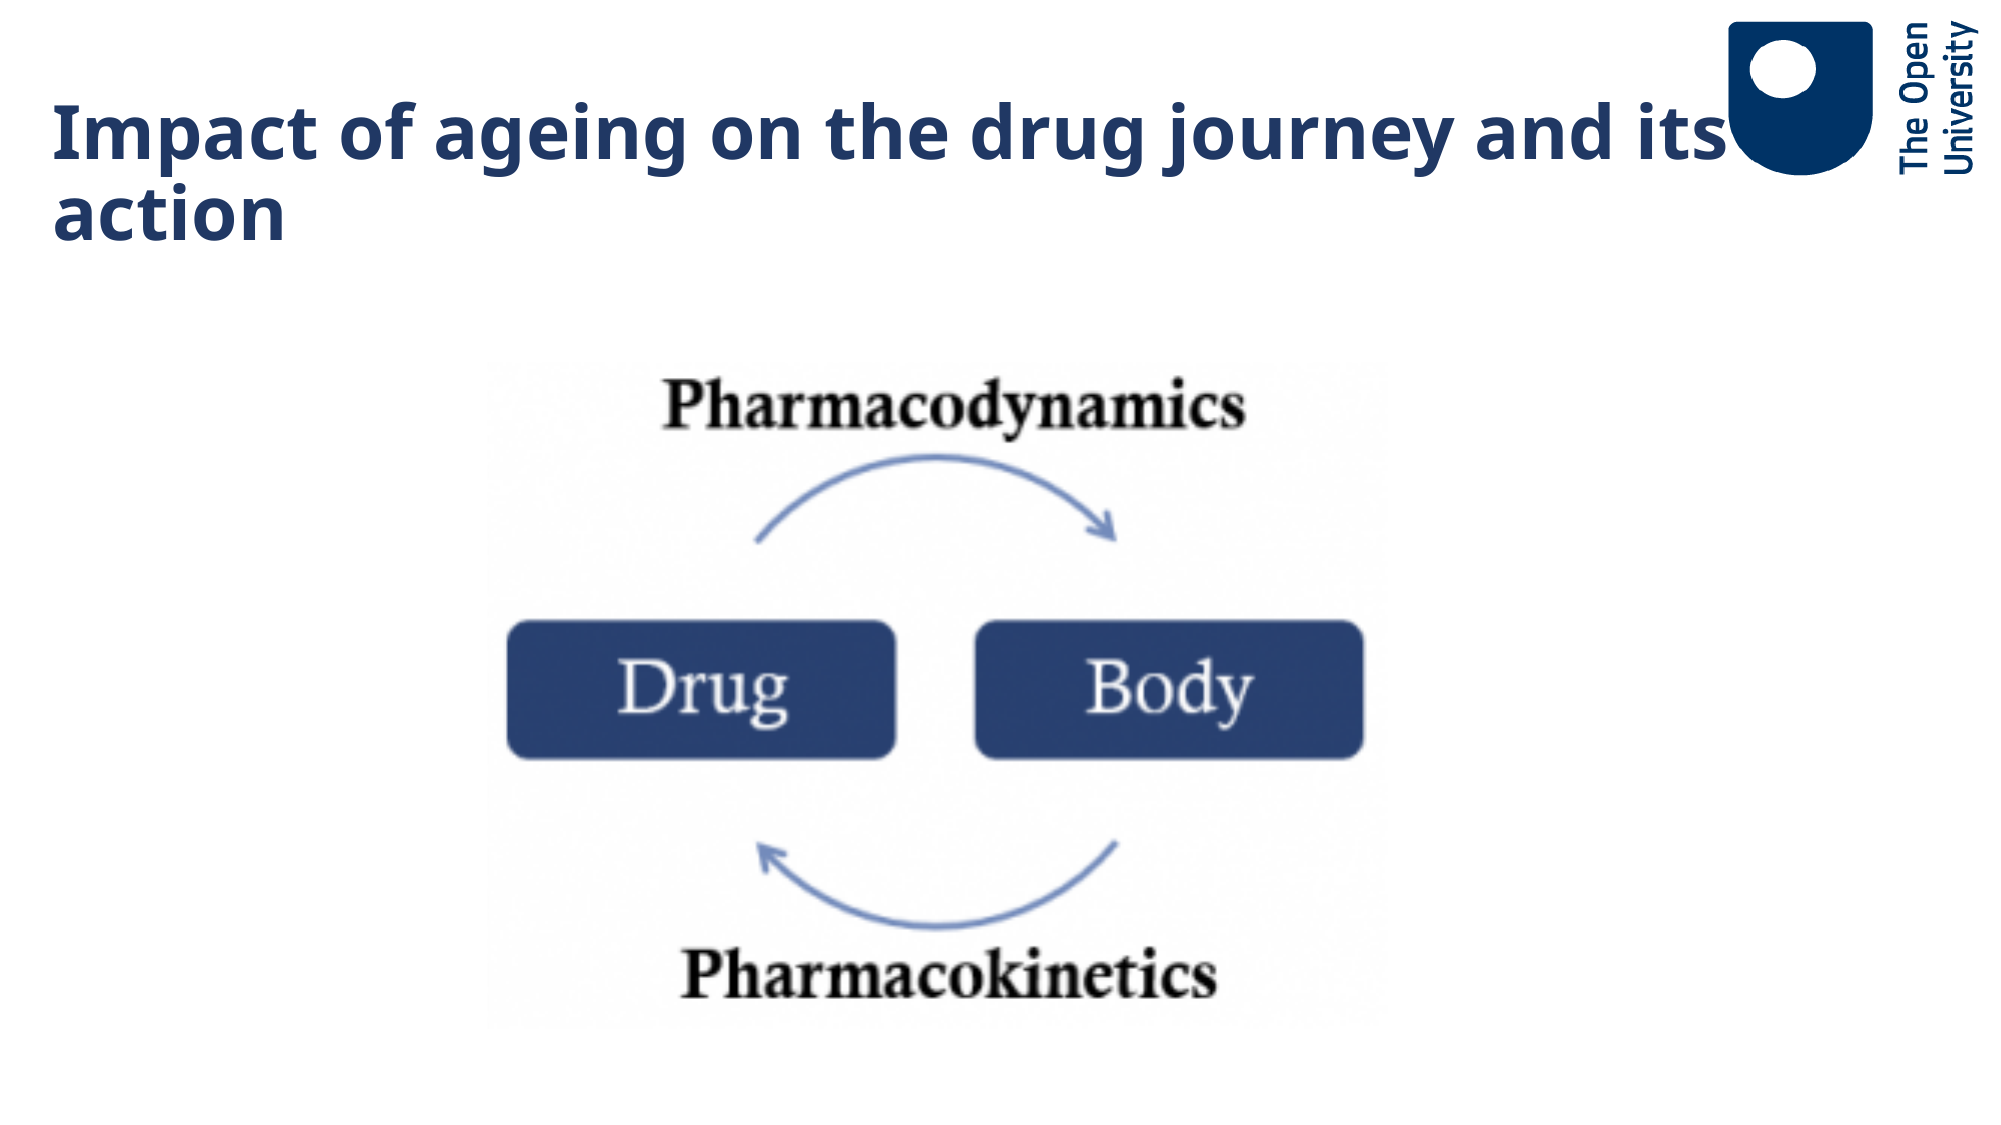

# Impact of ageing on the drug journey and its action